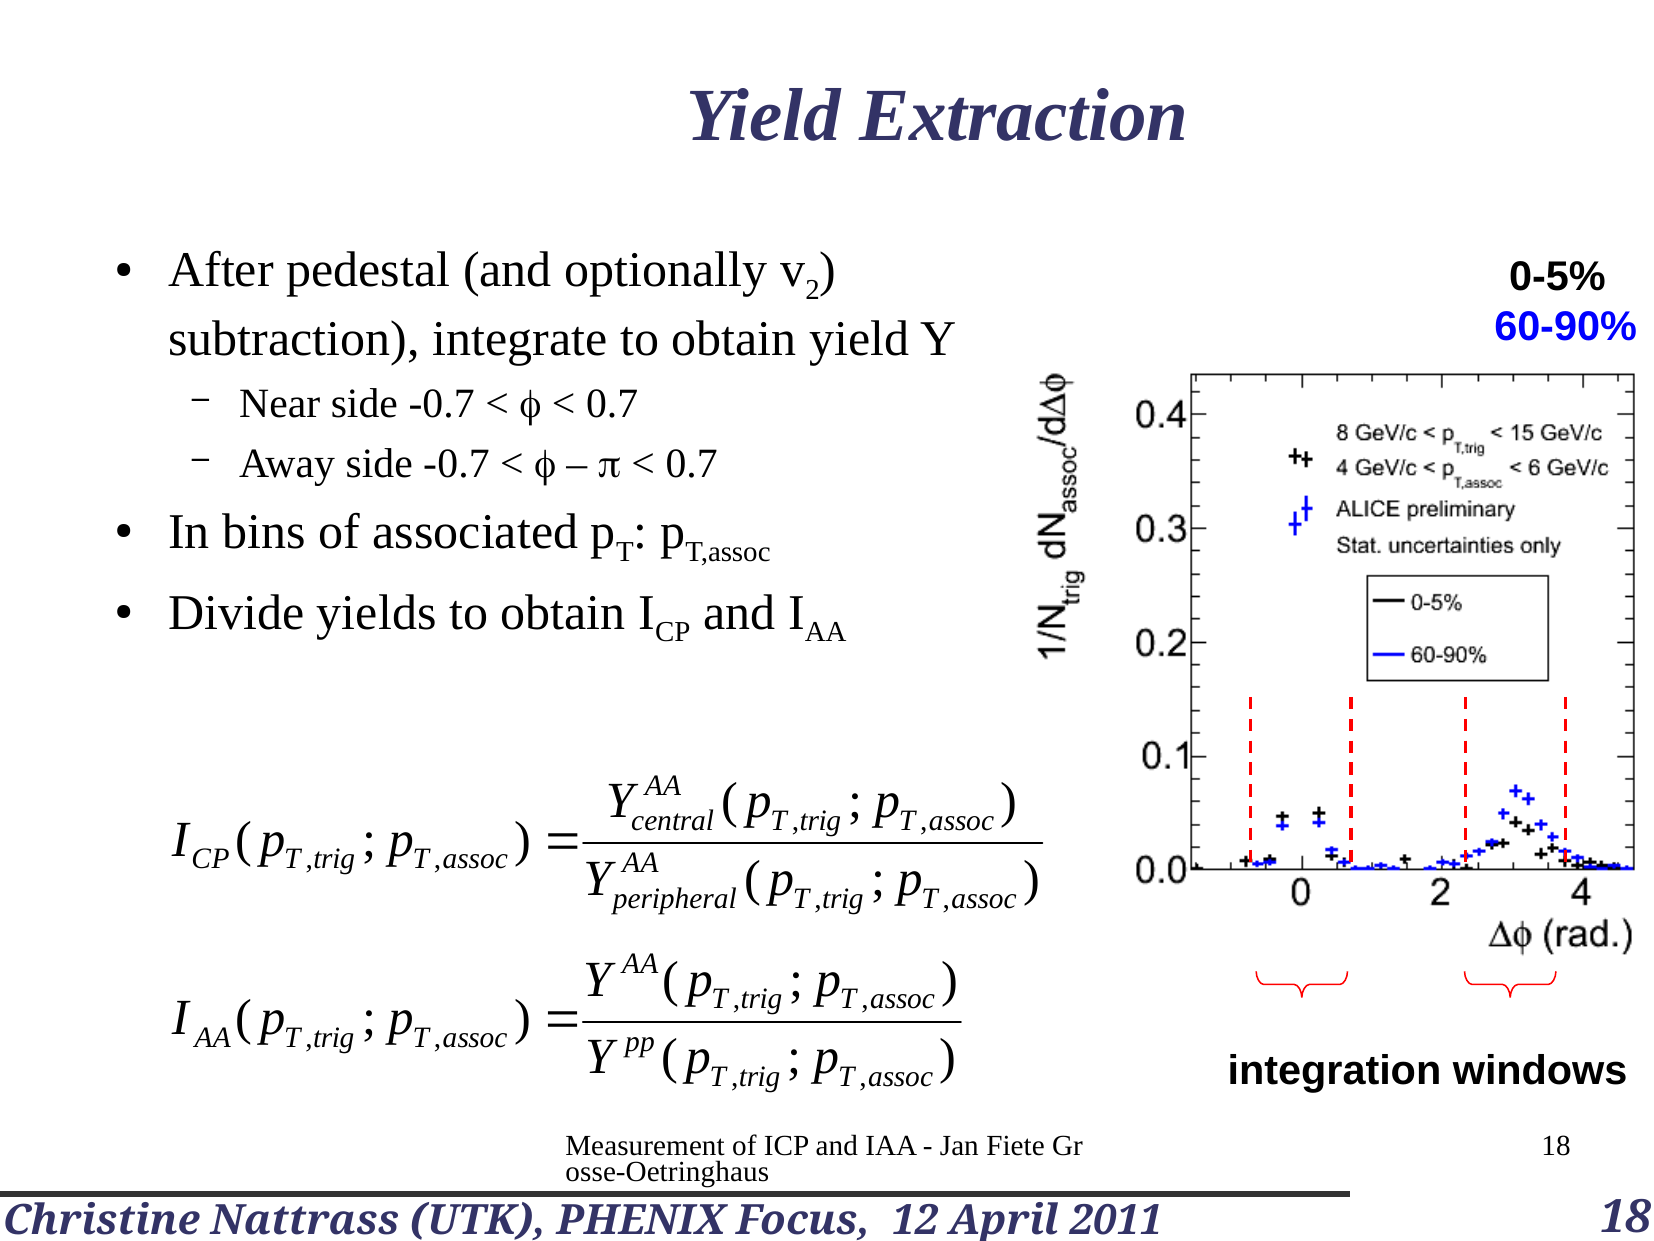

# Yield Extraction
After pedestal (and optionally v2) subtraction), integrate to obtain yield Y
Near side -0.7 <  < 0.7
Away side -0.7 <  –  < 0.7
In bins of associated pT: pT,assoc
Divide yields to obtain ICP and IAA
0-5%
60-90%
integration windows
Measurement of ICP and IAA - Jan Fiete Grosse-Oetringhaus
18